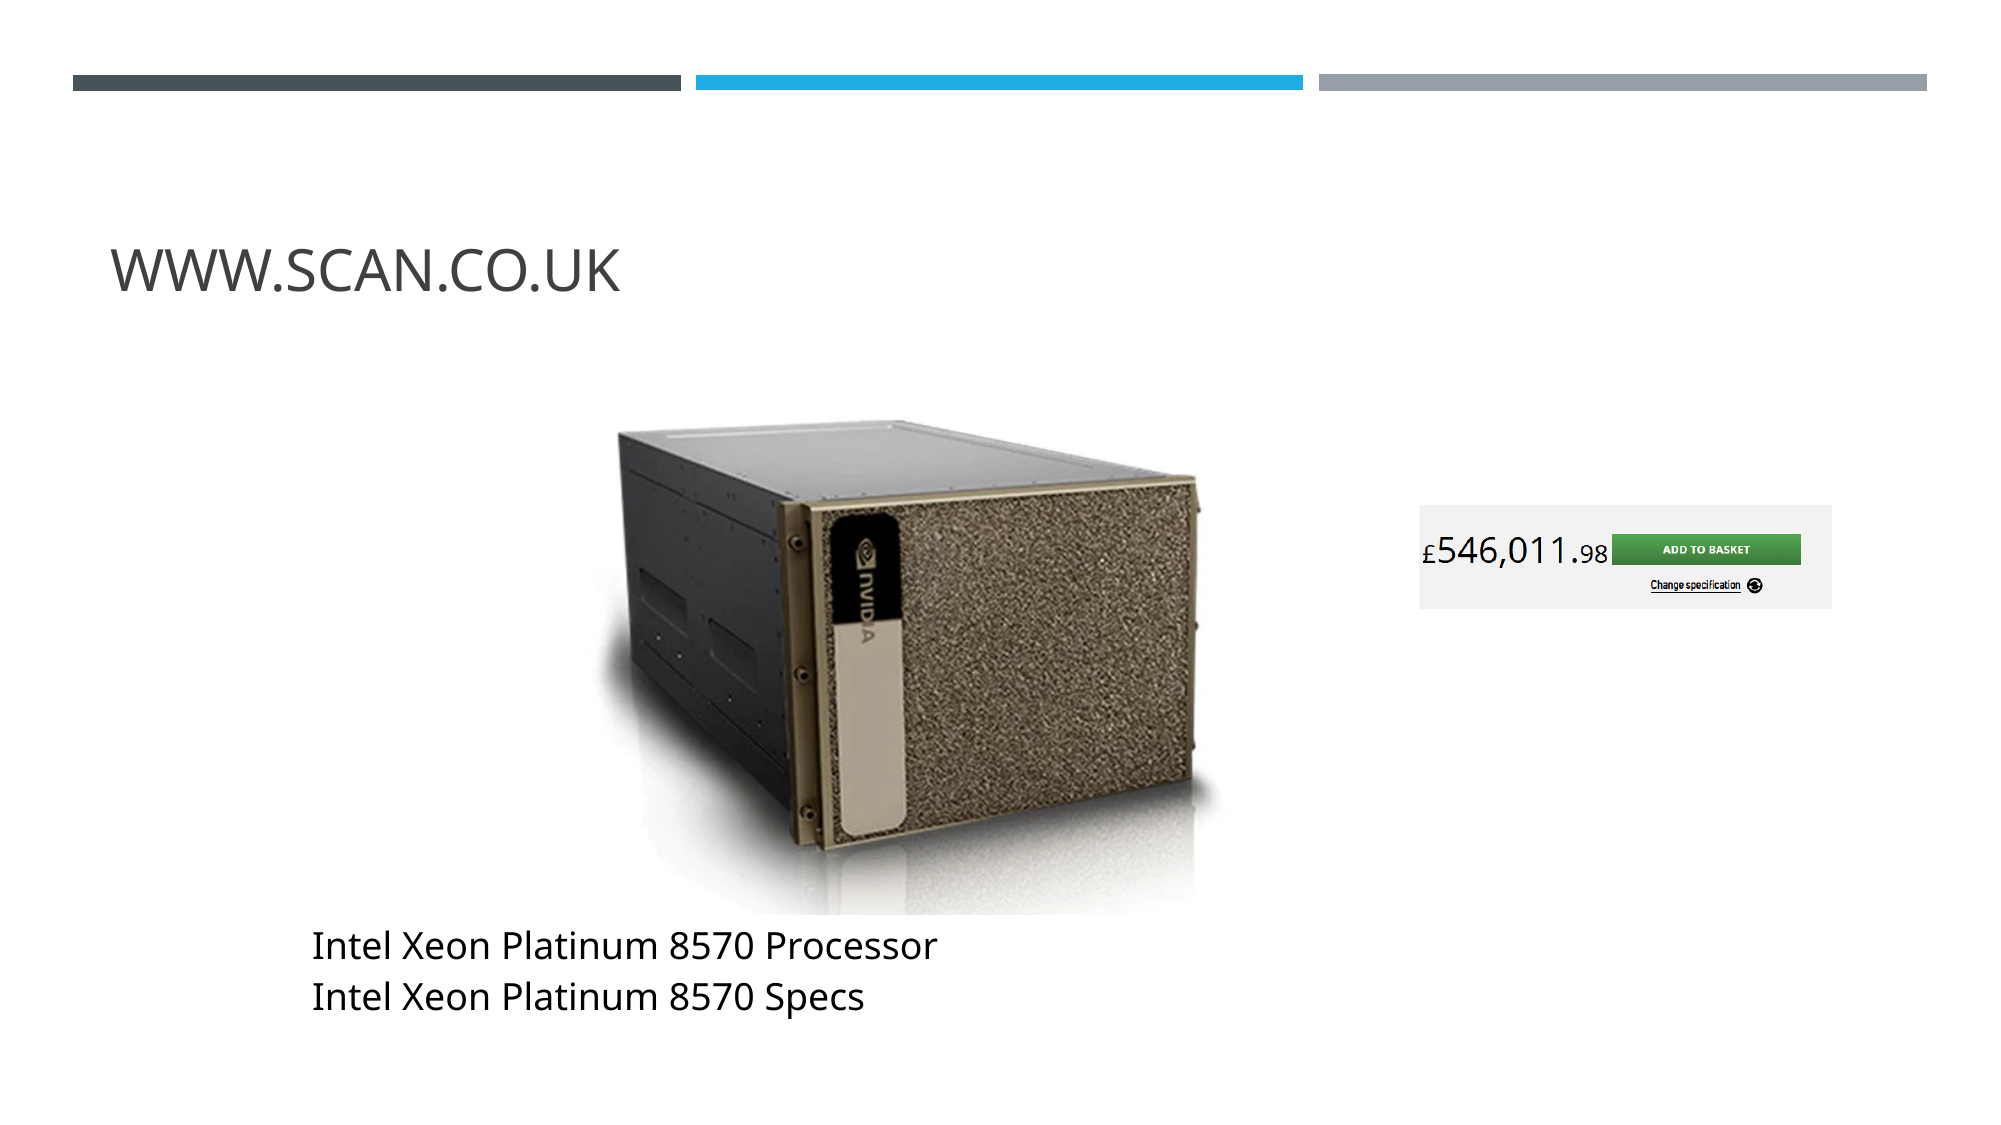

# www.scan.co.uk
Intel Xeon Platinum 8570 Processor
Intel Xeon Platinum 8570 Specs